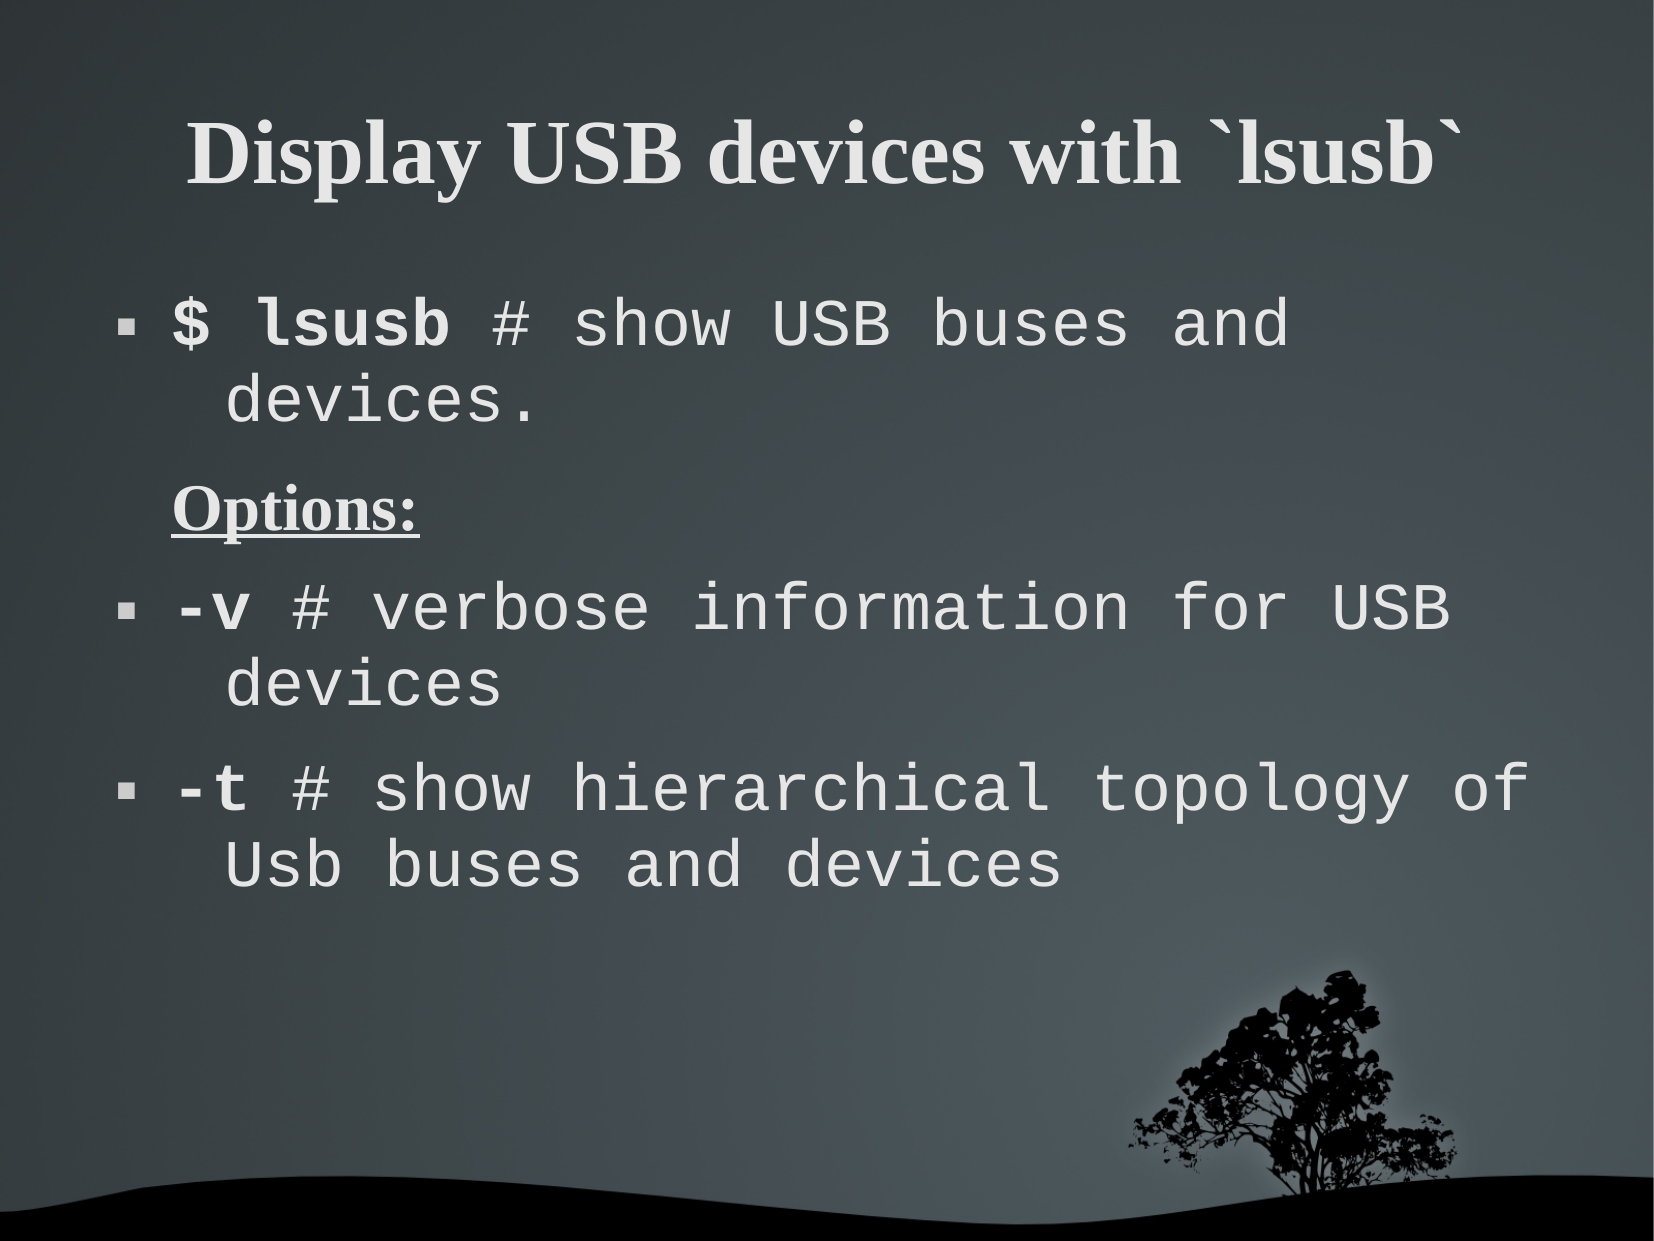

Display USB devices with `lsusb`
# $ lsusb # show USB buses and devices.
Options:
-v # verbose information for USB devices
-t # show hierarchical topology of Usb buses and devices